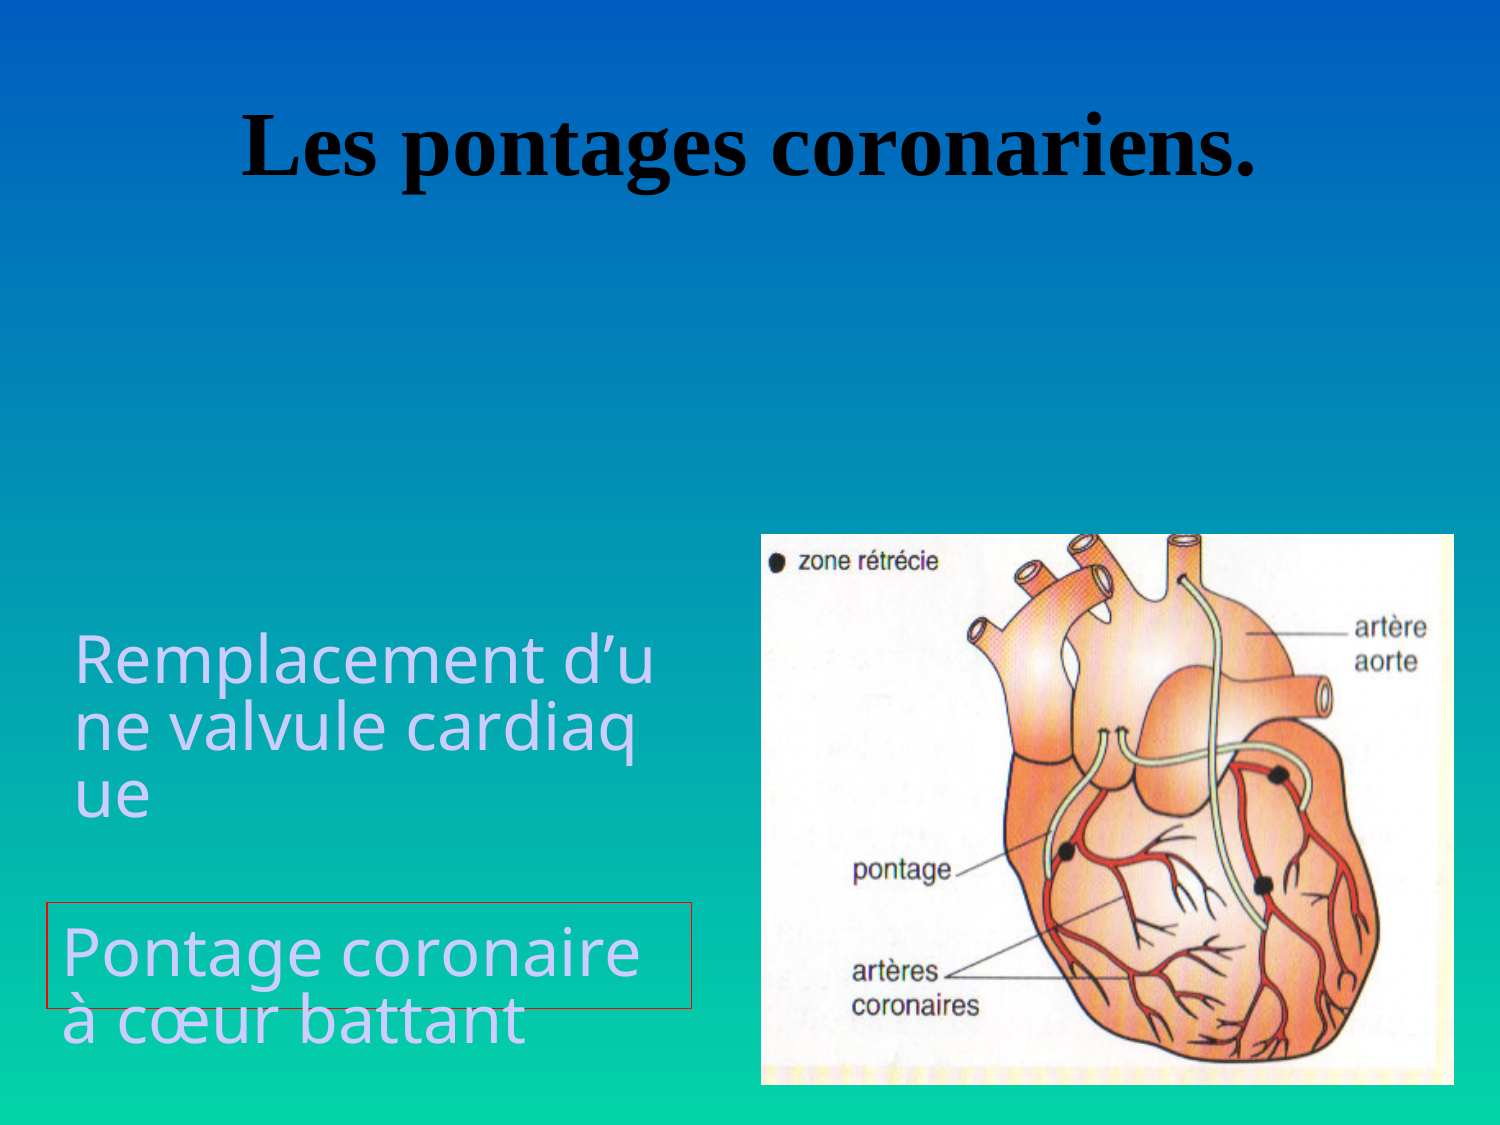

Les pontages coronariens.
Remplacement d’une valvule cardiaque
Pontage coronaire à cœur battant